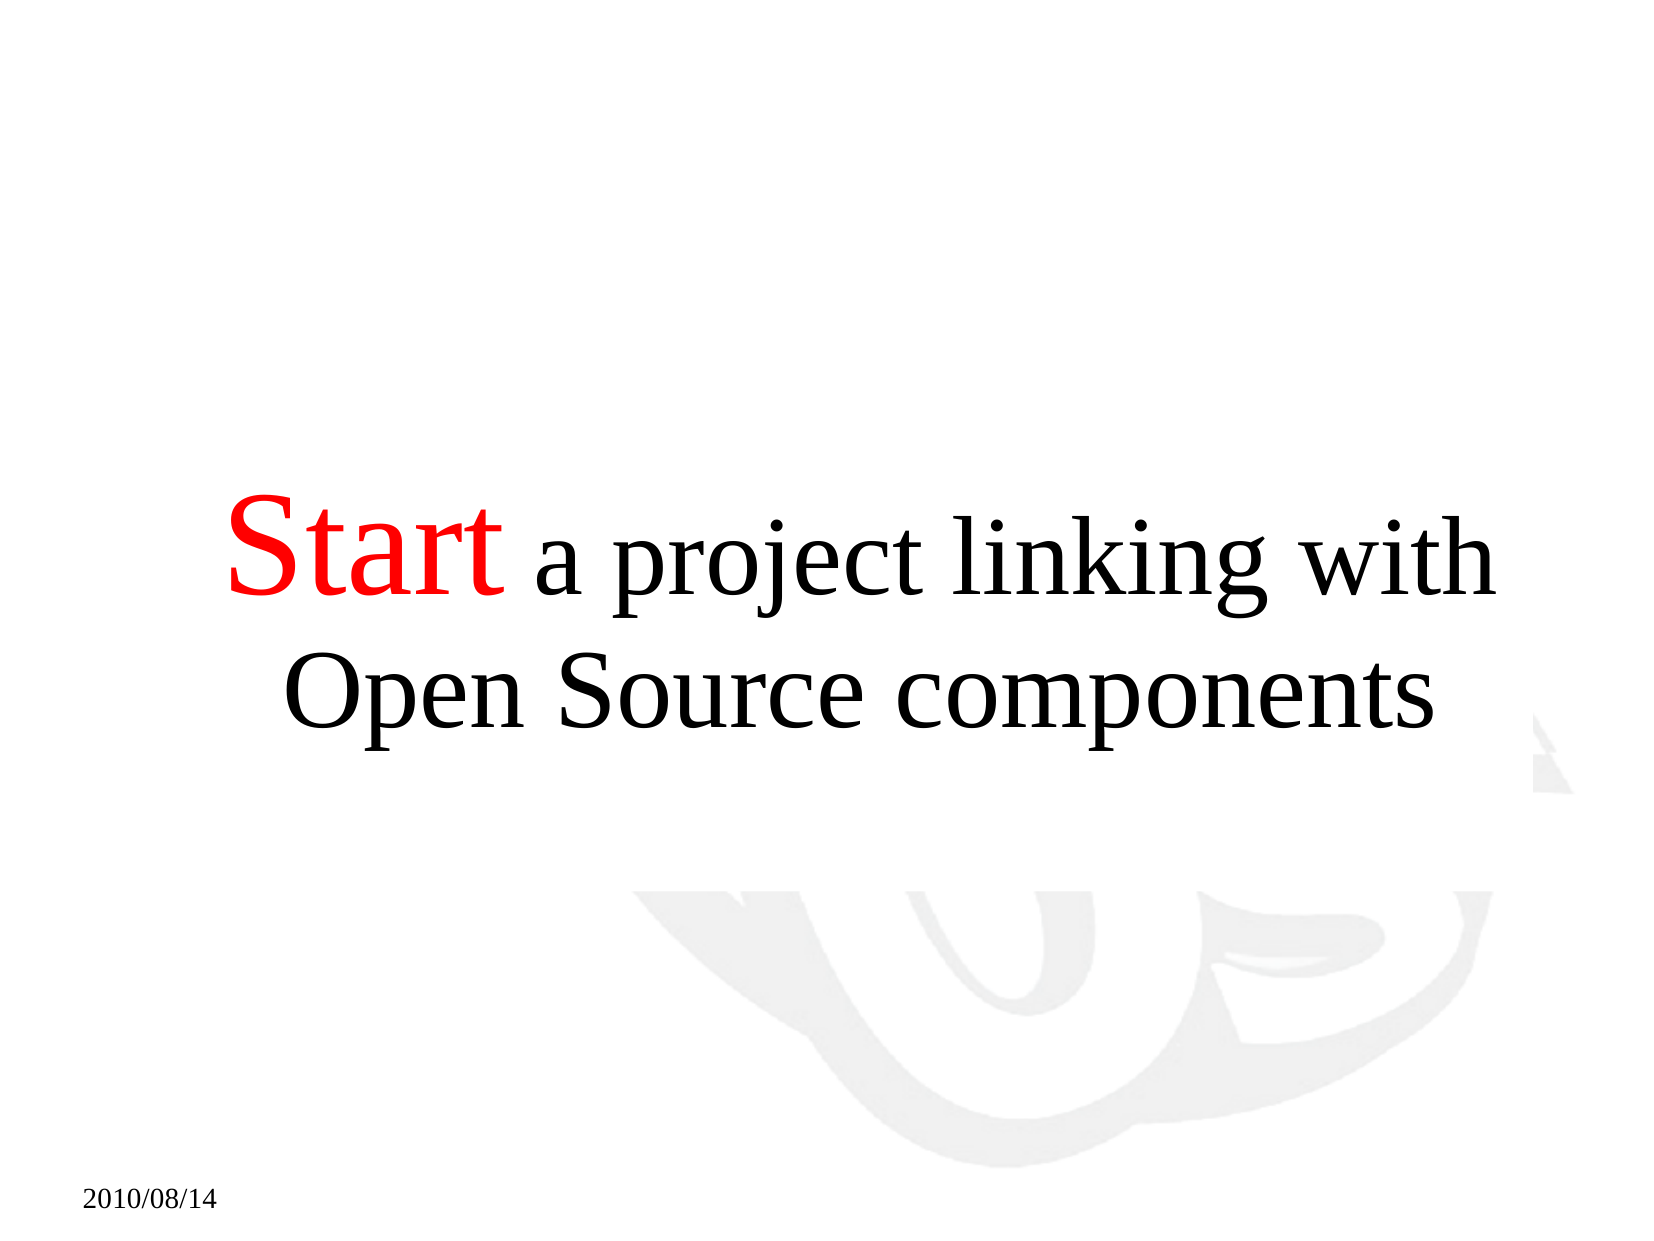

# Start a project linking with Open Source components
2010/08/14